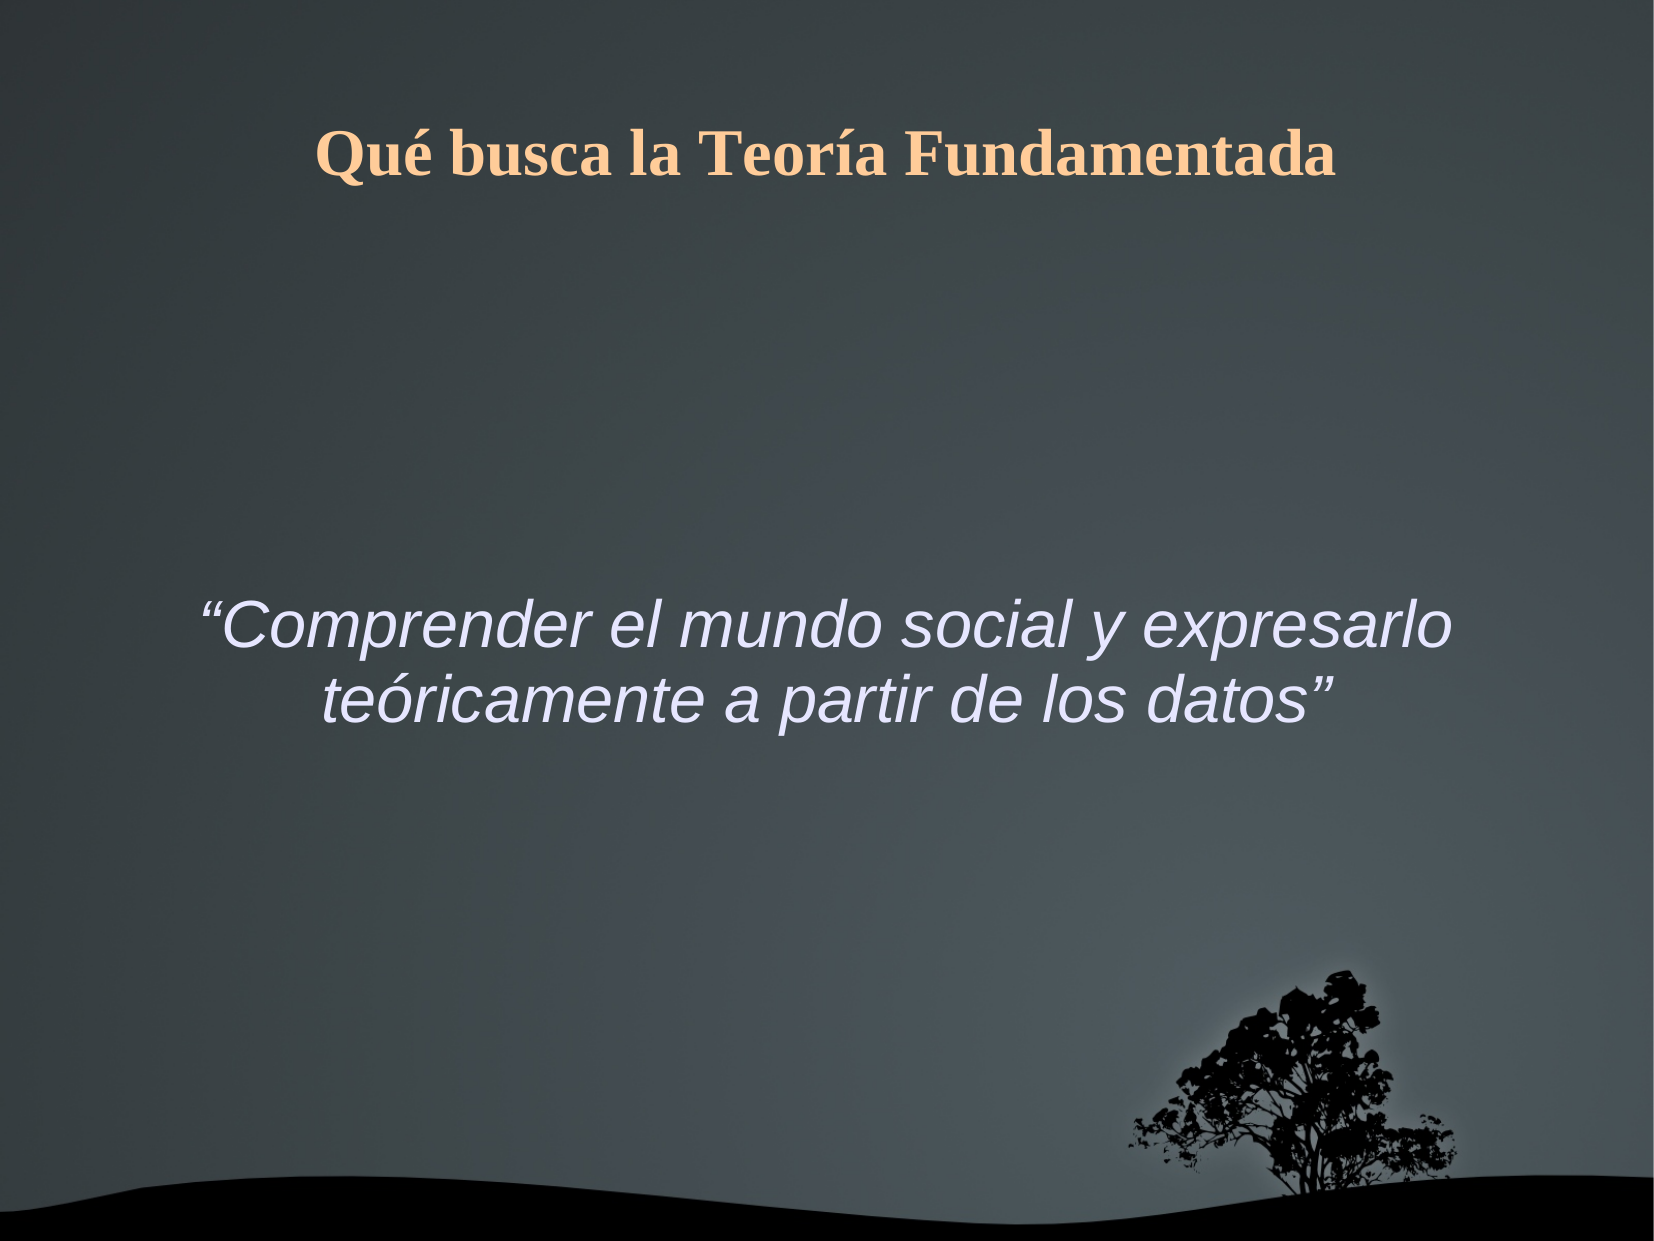

# Qué busca la Teoría Fundamentada
“Comprender el mundo social y expresarlo teóricamente a partir de los datos”